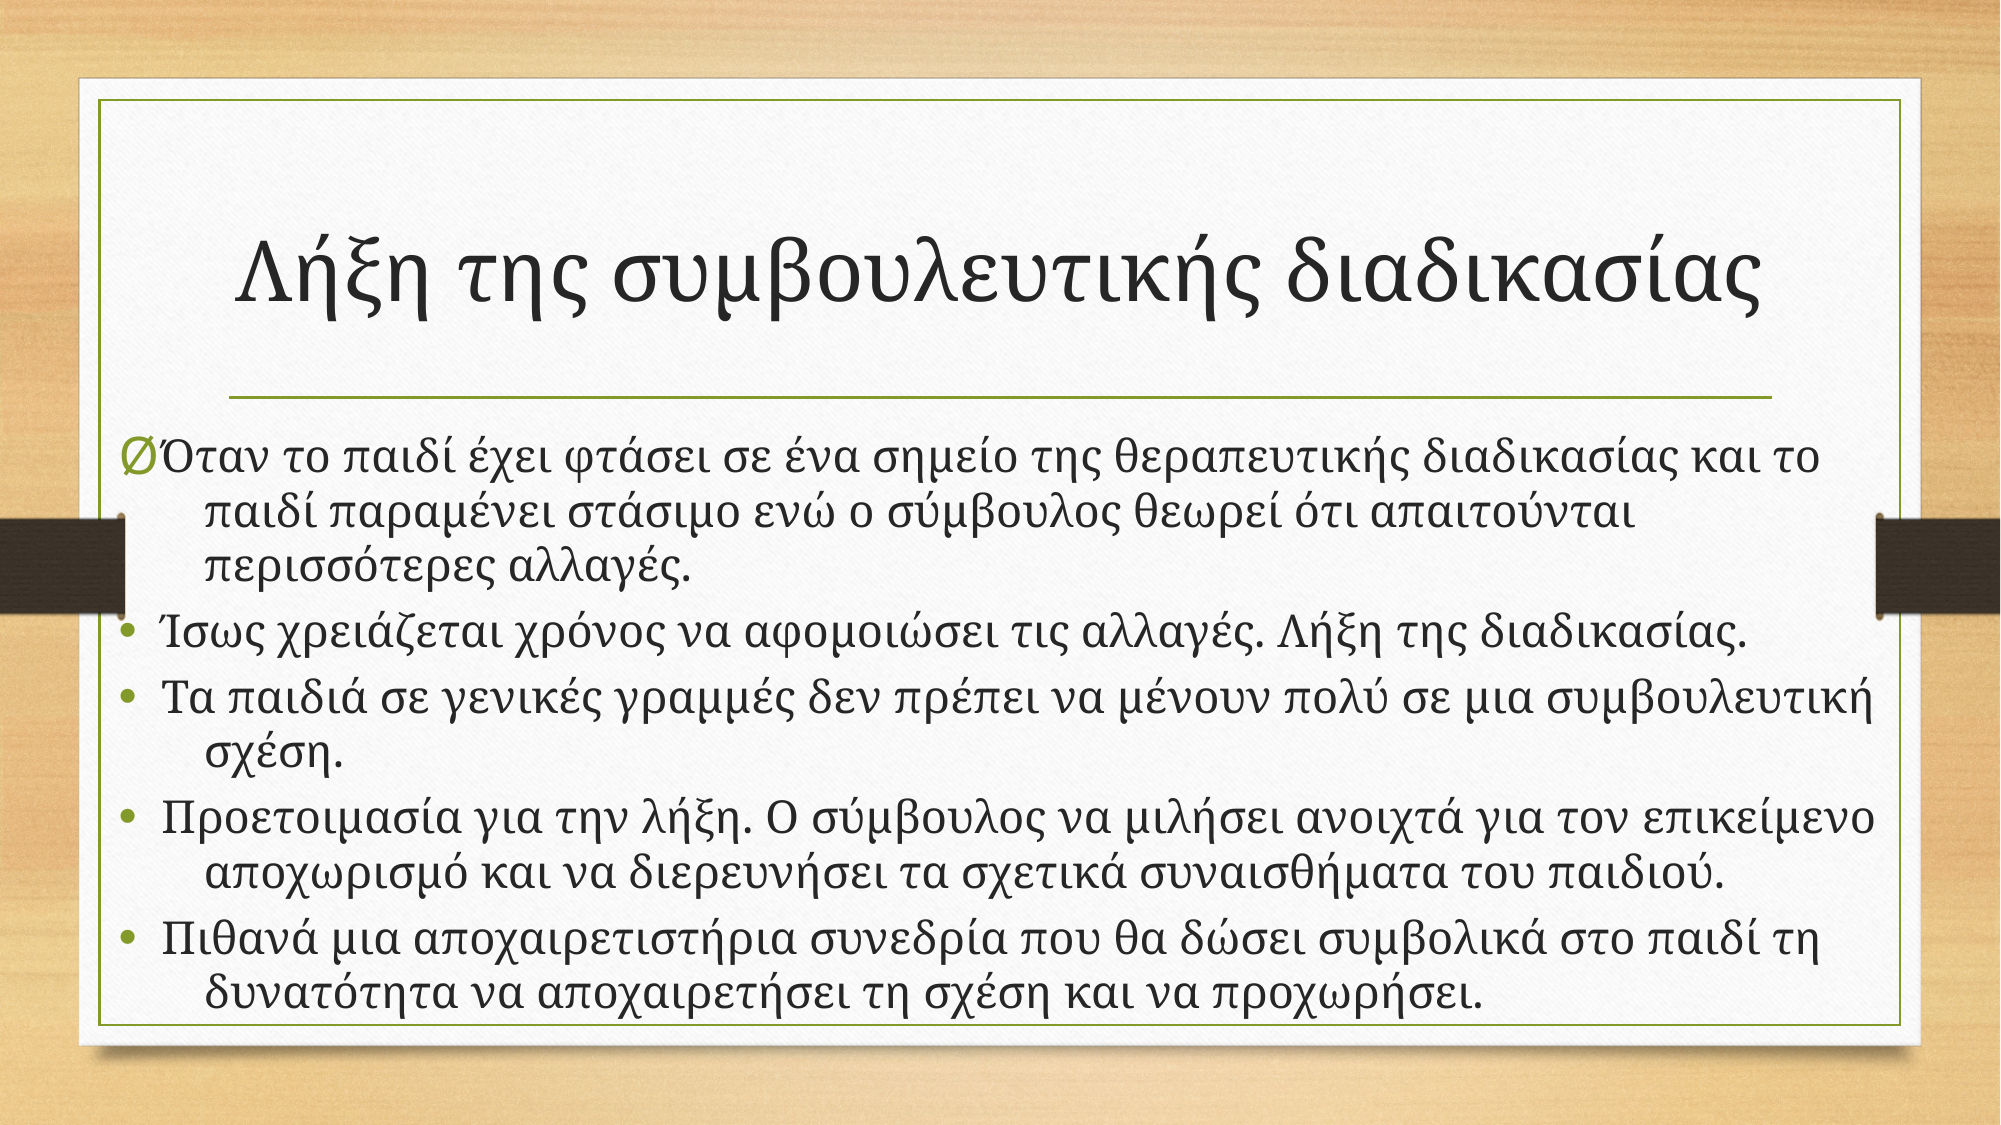

# Λήξη της συμβουλευτικής διαδικασίας
Όταν το παιδί έχει φτάσει σε ένα σημείο της θεραπευτικής διαδικασίας και το παιδί παραμένει στάσιμο ενώ ο σύμβουλος θεωρεί ότι απαιτούνται περισσότερες αλλαγές.
Ίσως χρειάζεται χρόνος να αφομοιώσει τις αλλαγές. Λήξη της διαδικασίας.
Τα παιδιά σε γενικές γραμμές δεν πρέπει να μένουν πολύ σε μια συμβουλευτική σχέση.
Προετοιμασία για την λήξη. Ο σύμβουλος να μιλήσει ανοιχτά για τον επικείμενο αποχωρισμό και να διερευνήσει τα σχετικά συναισθήματα του παιδιού.
Πιθανά μια αποχαιρετιστήρια συνεδρία που θα δώσει συμβολικά στο παιδί τη δυνατότητα να αποχαιρετήσει τη σχέση και να προχωρήσει.